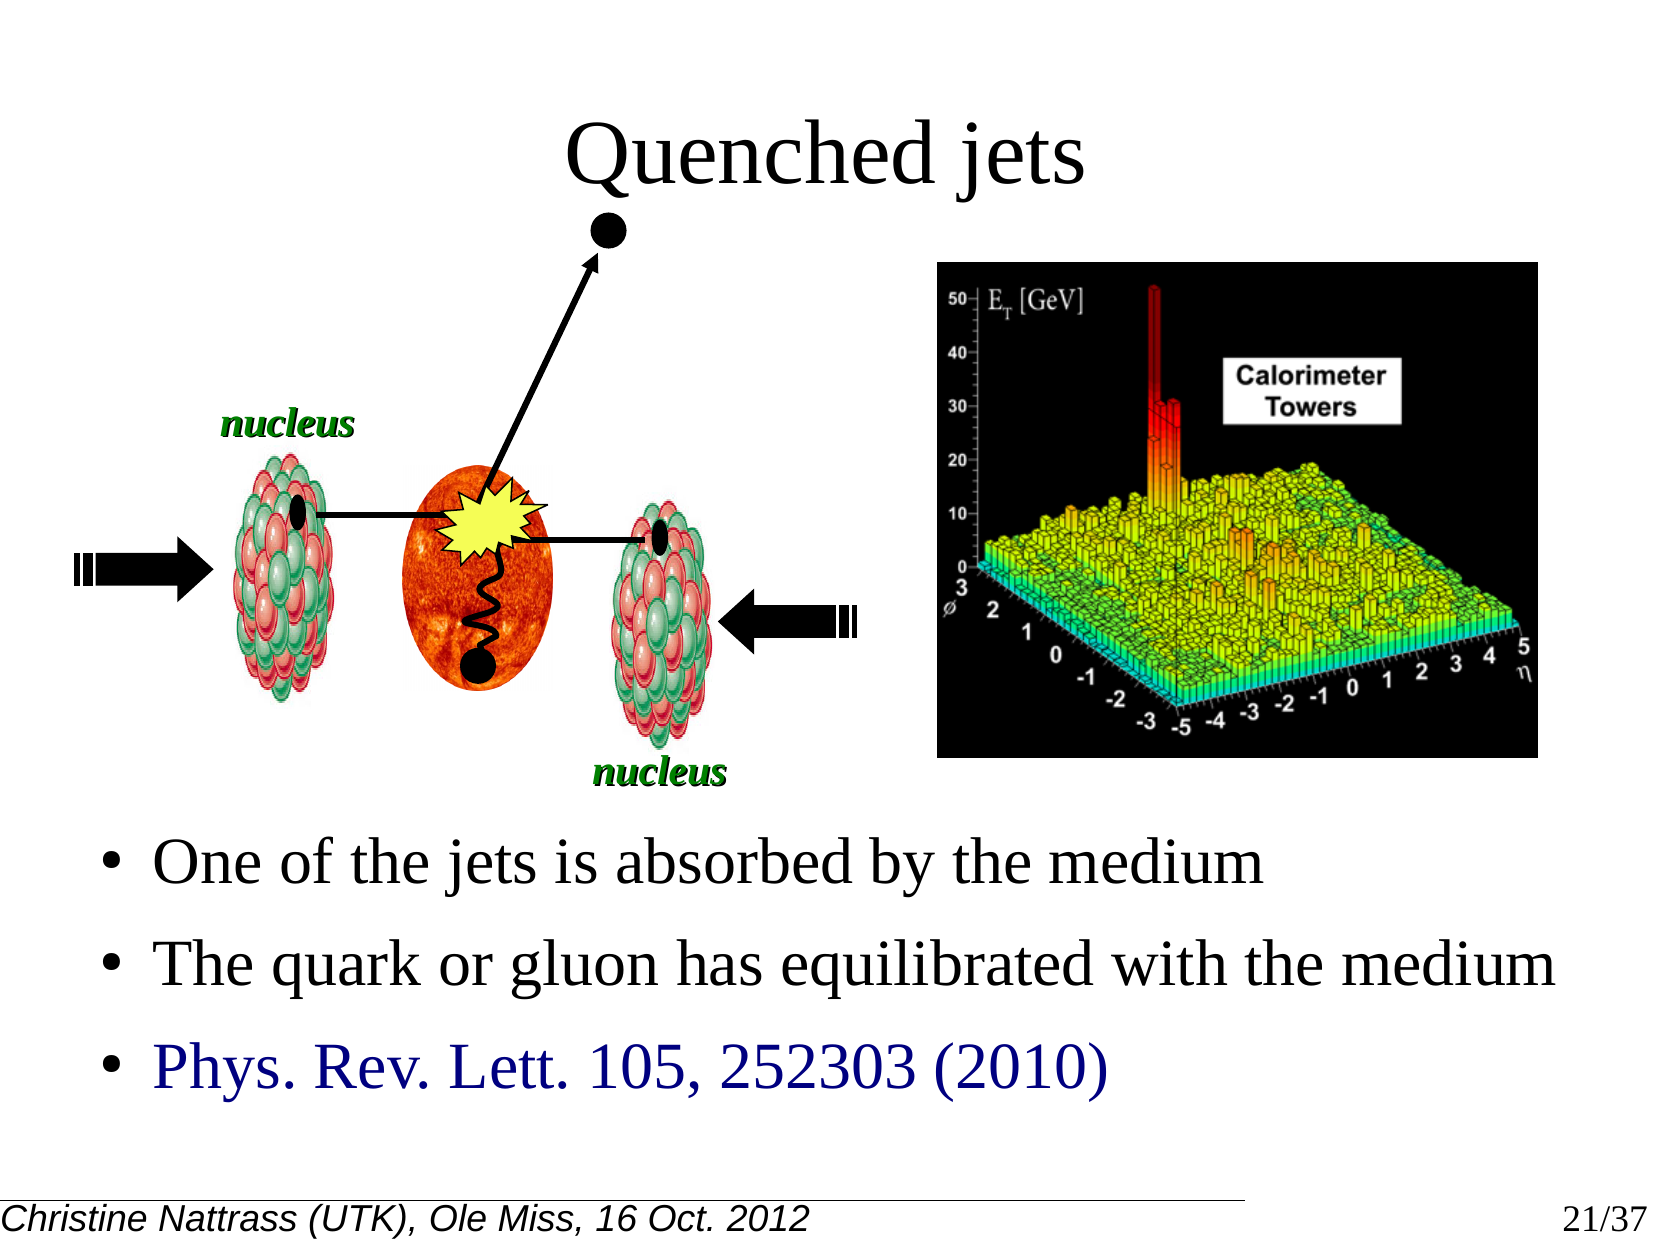

# Quenched jets
nucleus
nucleus
One of the jets is absorbed by the medium
The quark or gluon has equilibrated with the medium
Phys. Rev. Lett. 105, 252303 (2010)